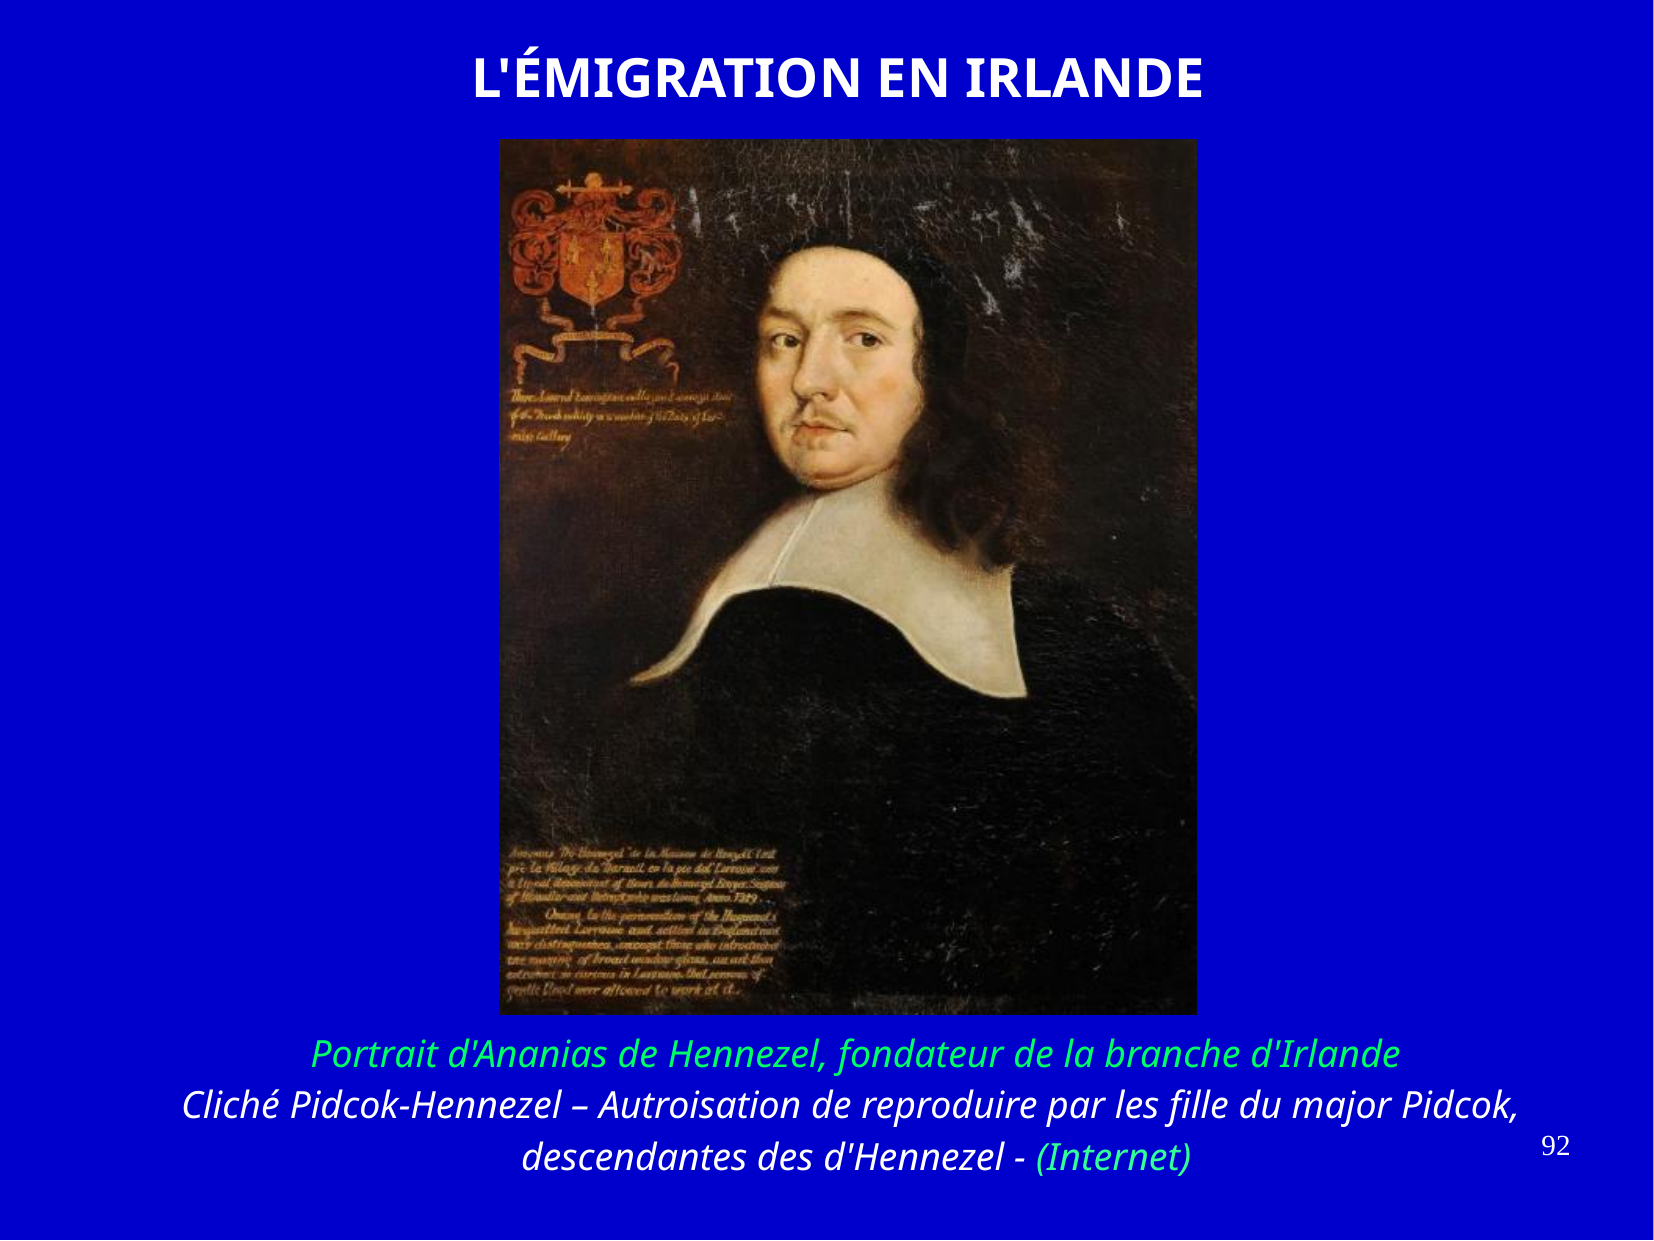

# L'ÉMIGRATION EN IRLANDE
Portrait d'Ananias de Hennezel, fondateur de la branche d'Irlande
Cliché Pidcok-Hennezel – Autroisation de reproduire par les fille du major Pidcok,
descendantes des d'Hennezel - (Internet)
92